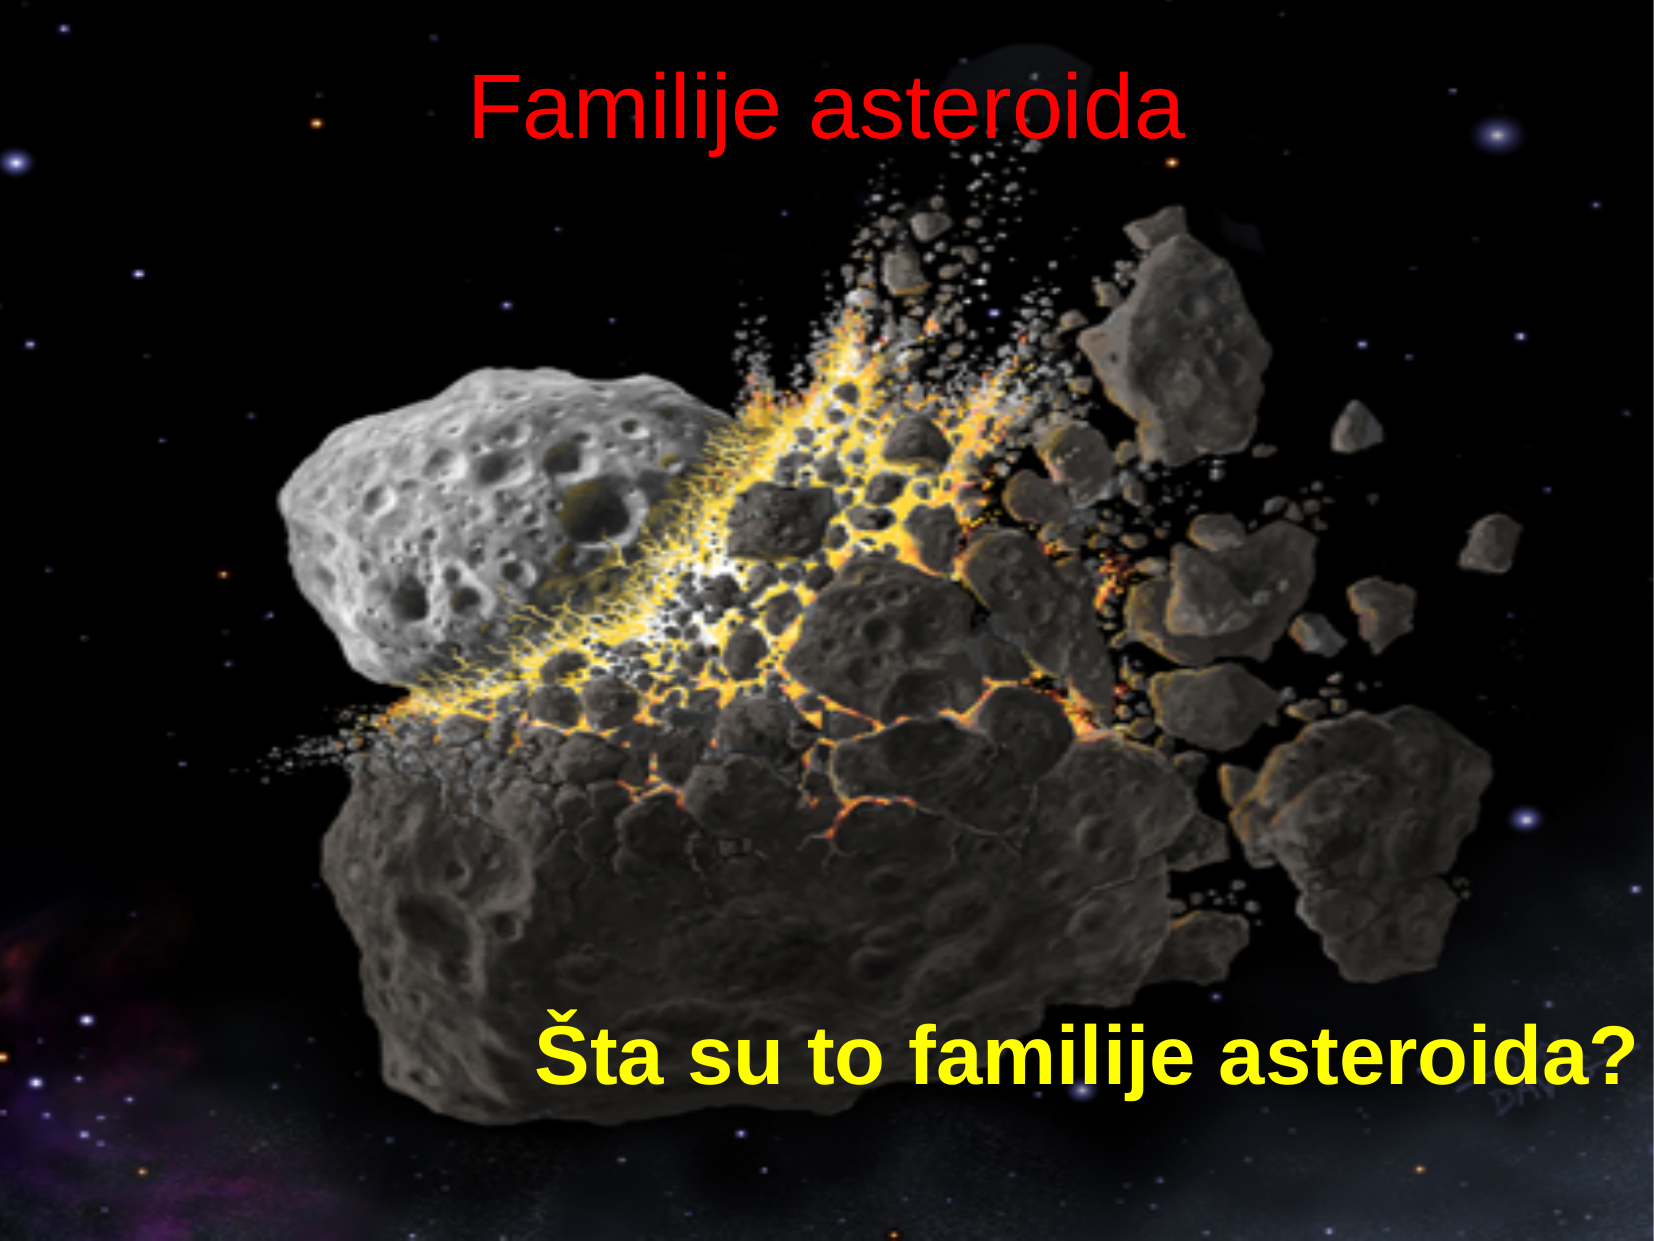

# Familije asteroida
Šta su to familije asteroida?